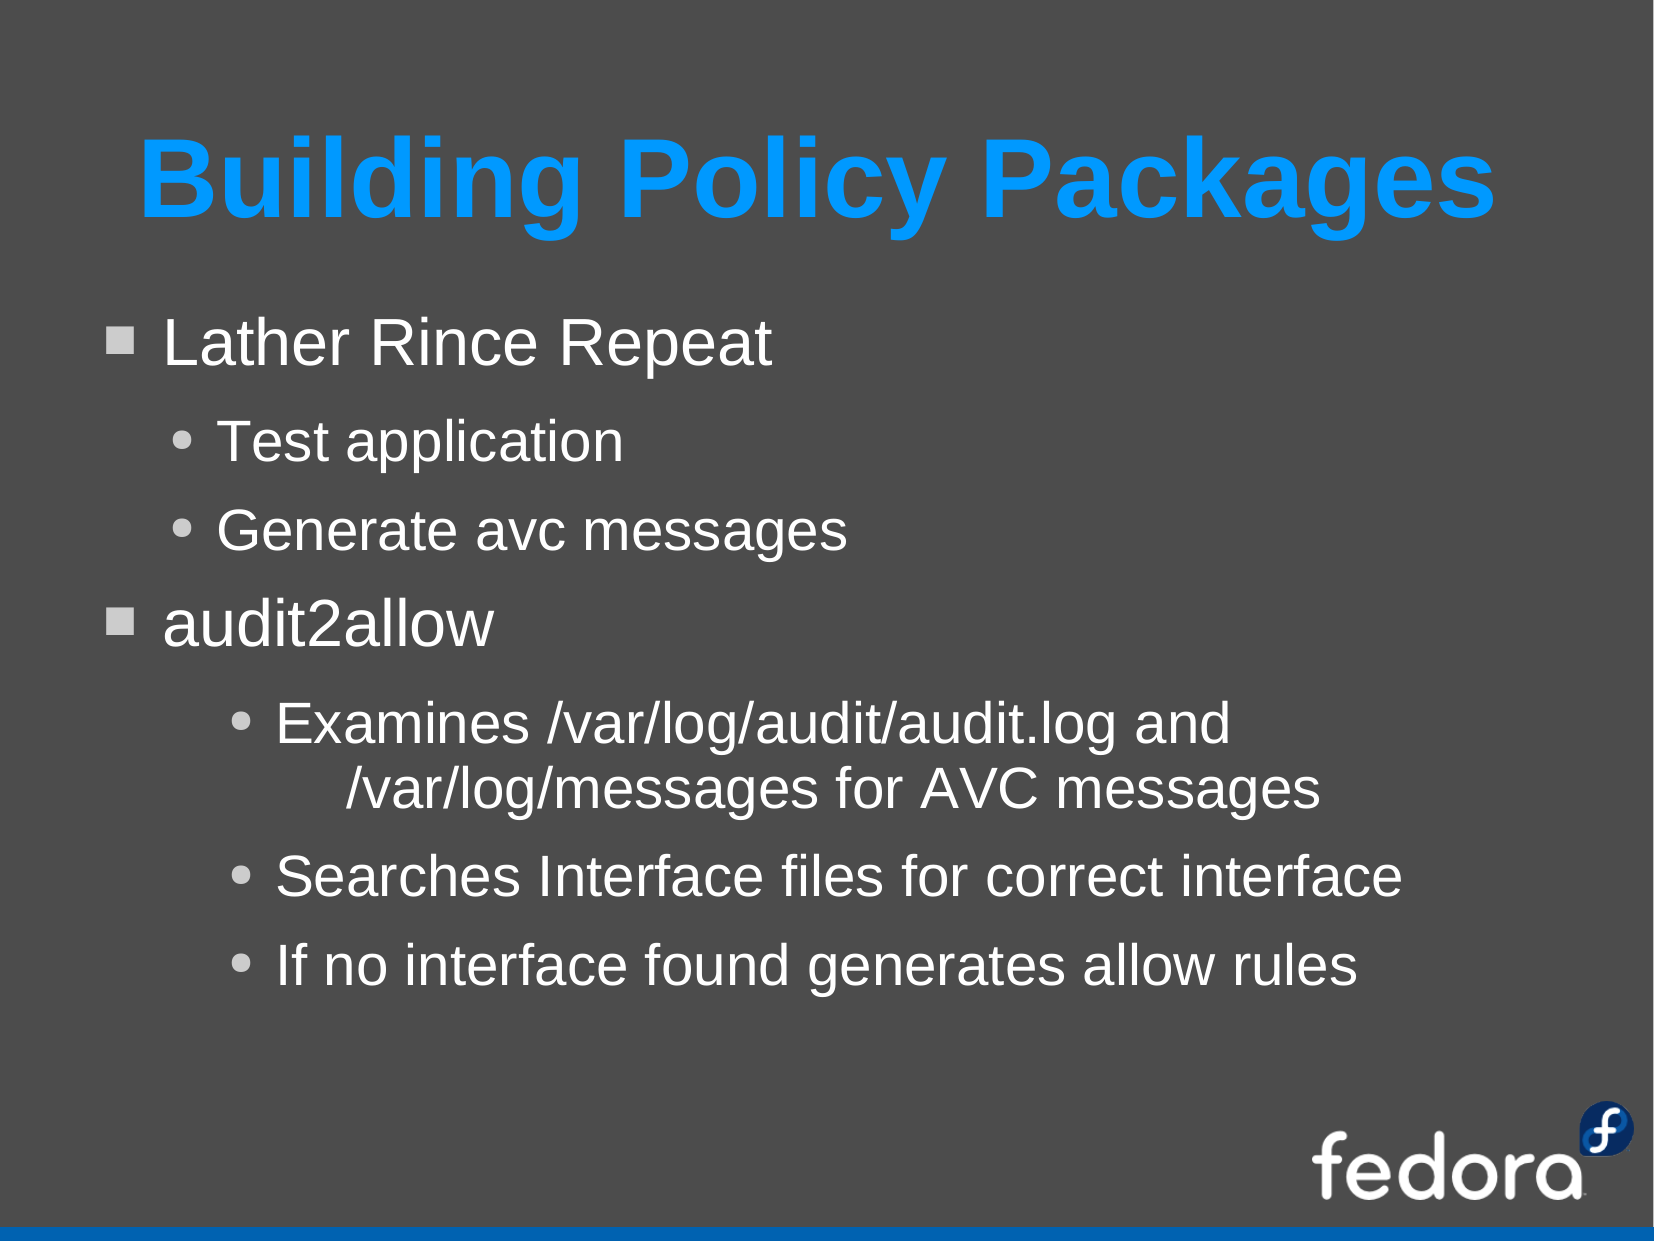

# Building Policy Packages
Lather Rince Repeat
Test application
Generate avc messages
audit2allow
Examines /var/log/audit/audit.log and /var/log/messages for AVC messages
Searches Interface files for correct interface
If no interface found generates allow rules